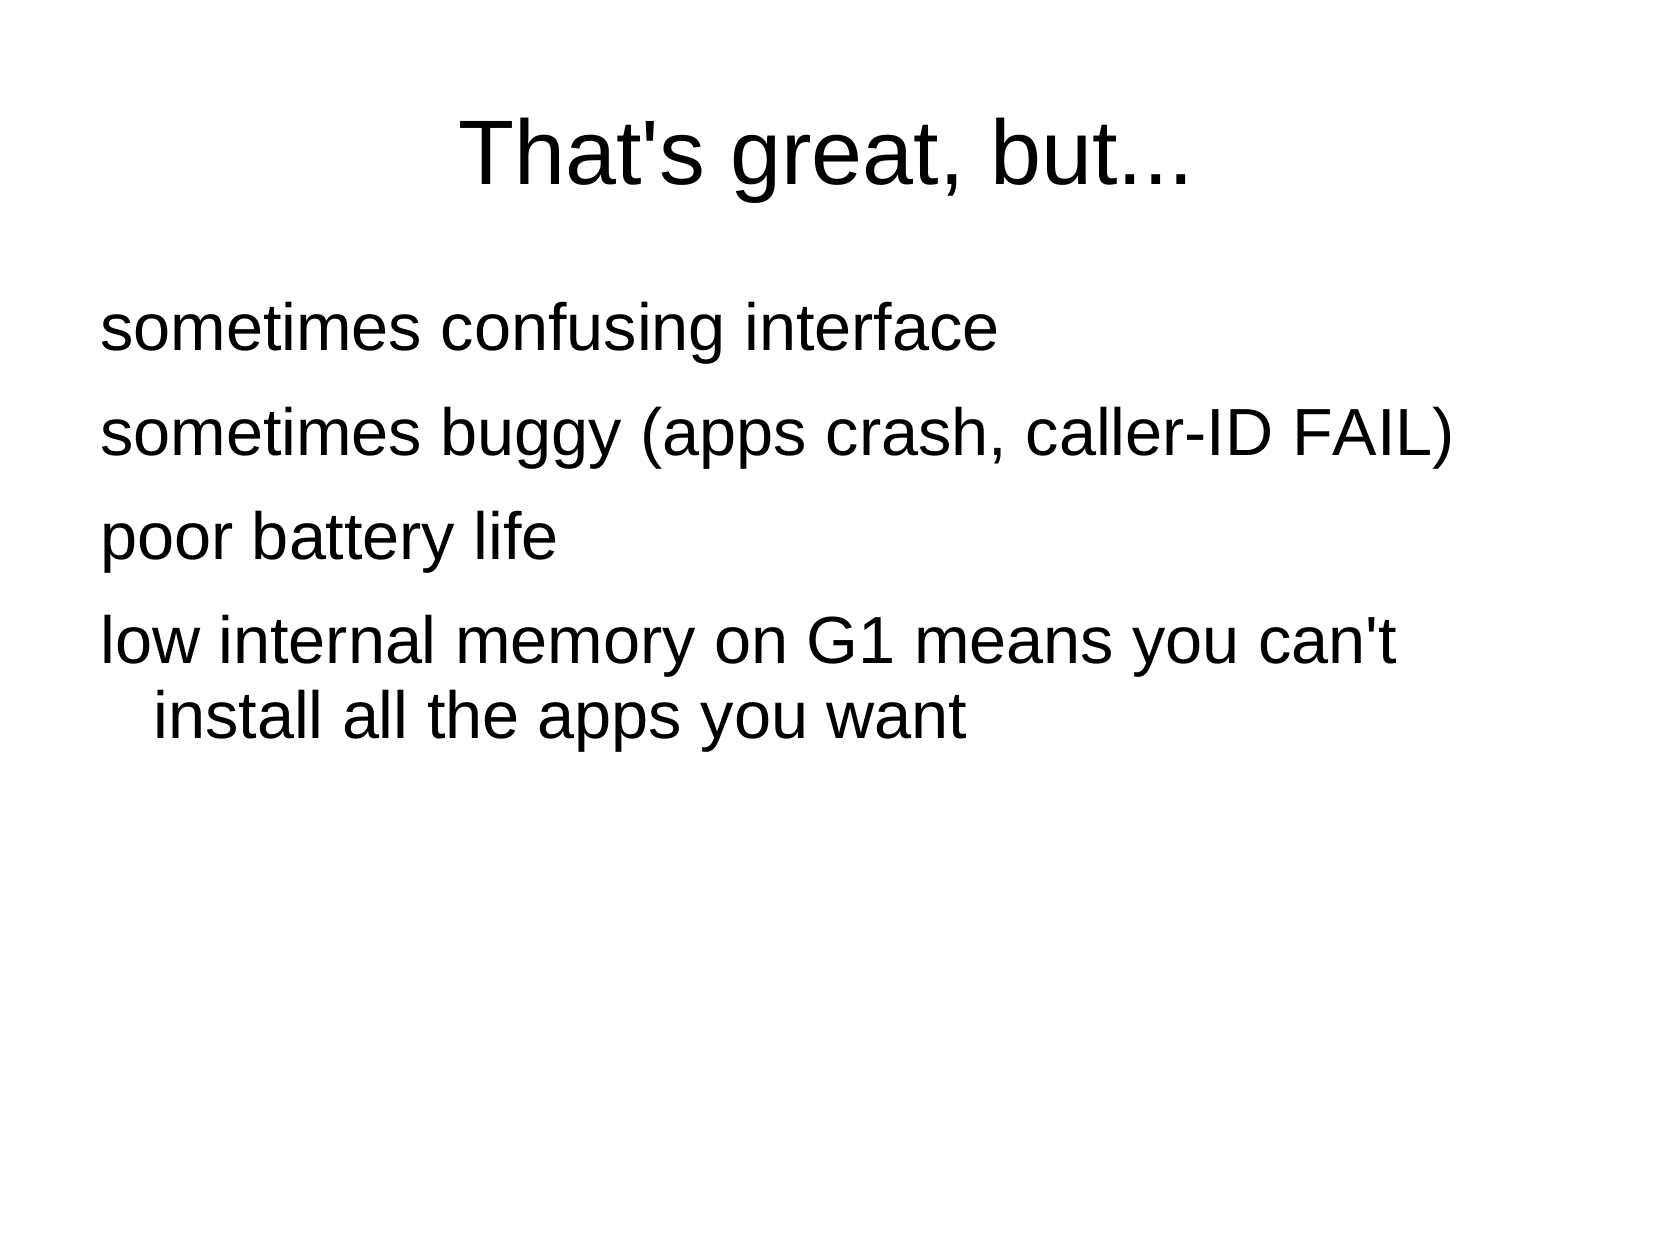

# That's great, but...
sometimes confusing interface
sometimes buggy (apps crash, caller-ID FAIL)
poor battery life
low internal memory on G1 means you can't install all the apps you want